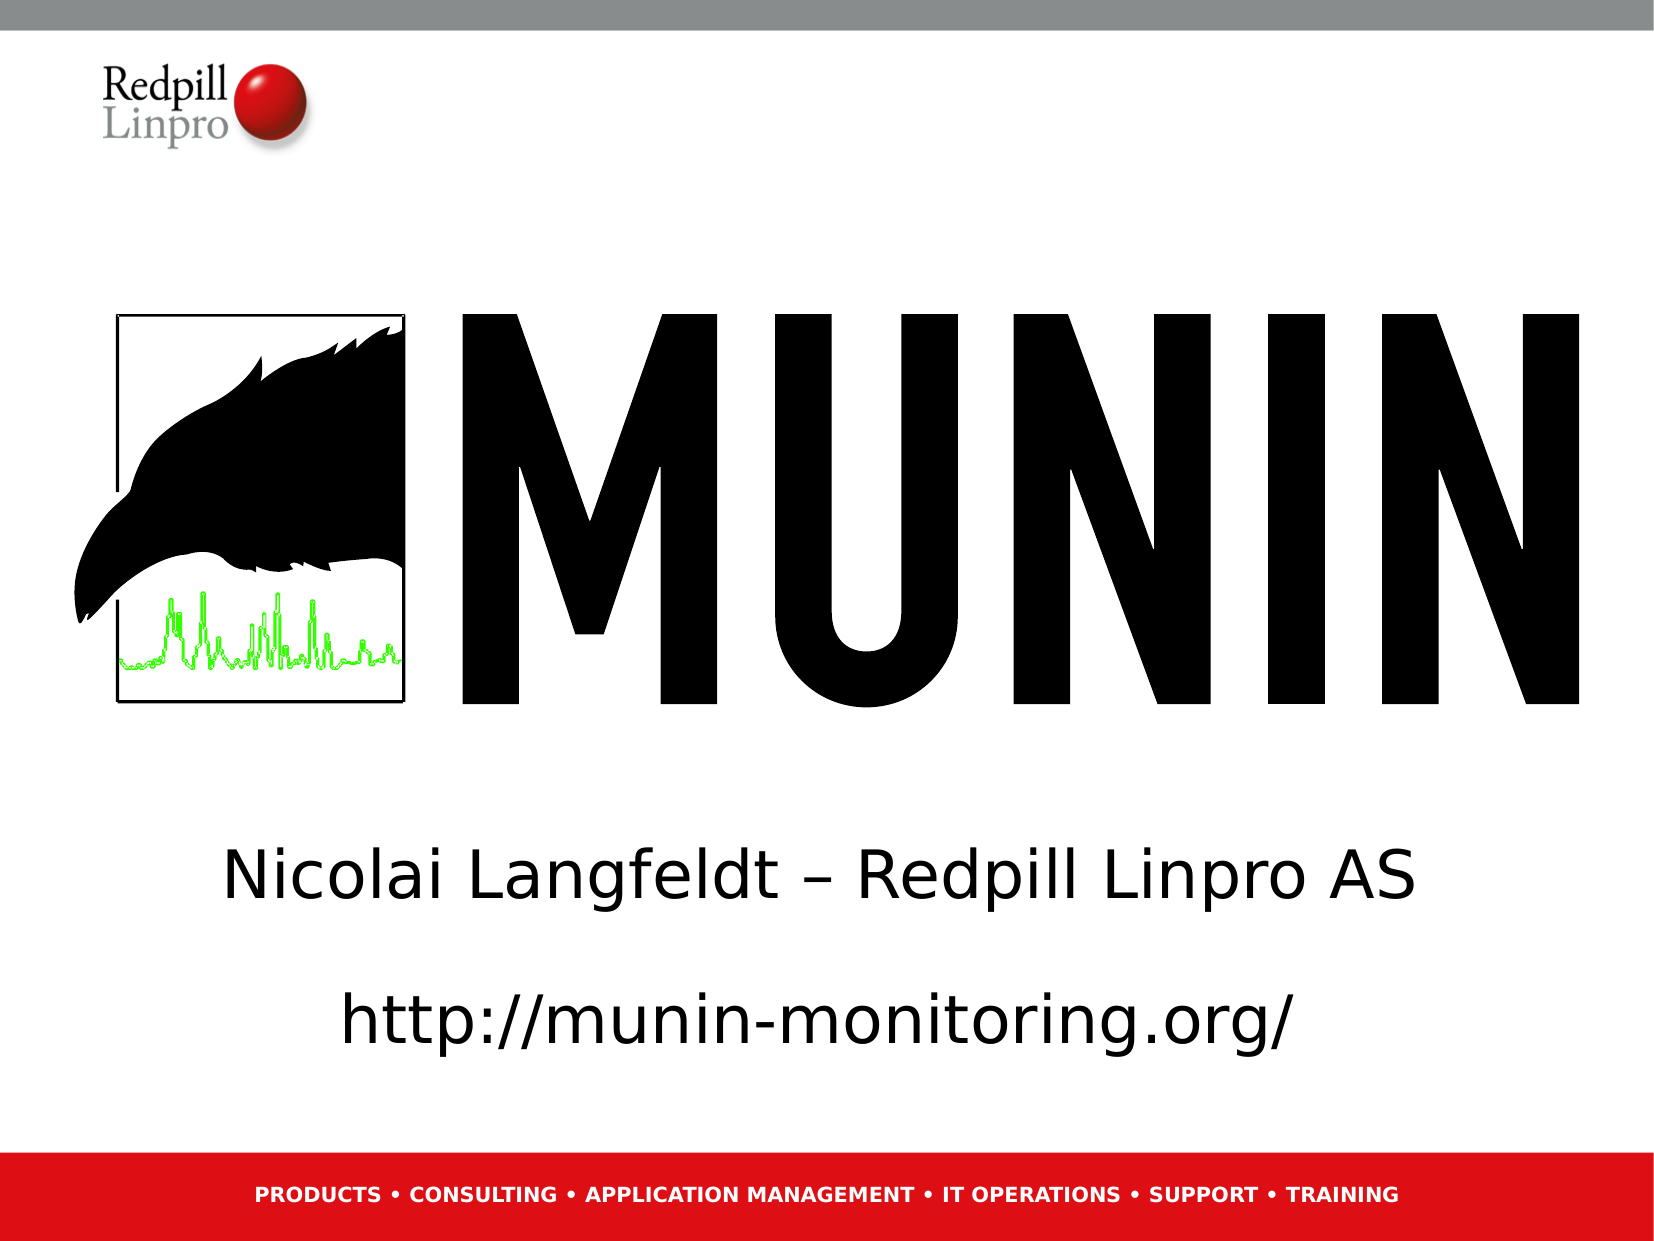

Nicolai Langfeldt – Redpill Linpro AS
http://munin-monitoring.org/